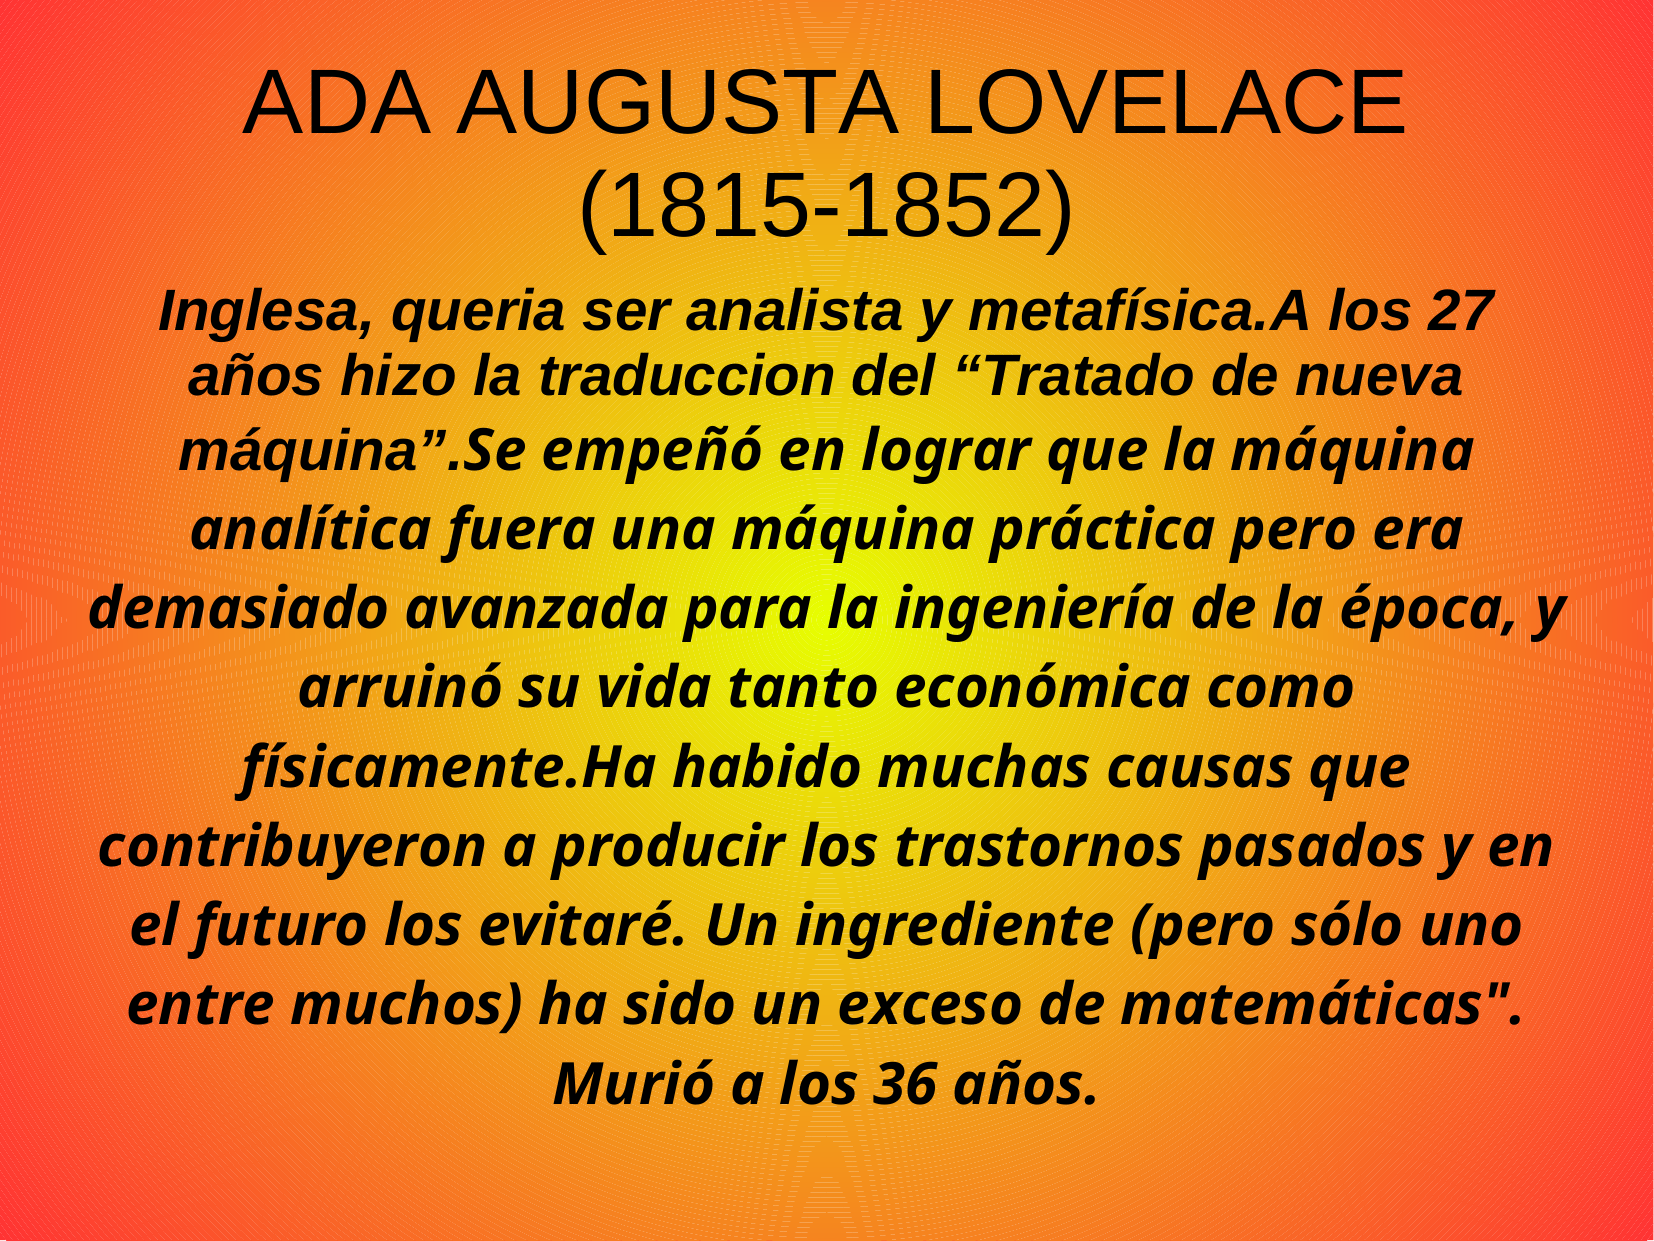

# ADA AUGUSTA LOVELACE (1815-1852)
Inglesa, queria ser analista y metafísica.A los 27 años hizo la traduccion del “Tratado de nueva máquina”.Se empeñó en lograr que la máquina analítica fuera una máquina práctica pero era demasiado avanzada para la ingeniería de la época, y arruinó su vida tanto económica como físicamente.Ha habido muchas causas que contribuyeron a producir los trastornos pasados y en el futuro los evitaré. Un ingrediente (pero sólo uno entre muchos) ha sido un exceso de matemáticas".
Murió a los 36 años.